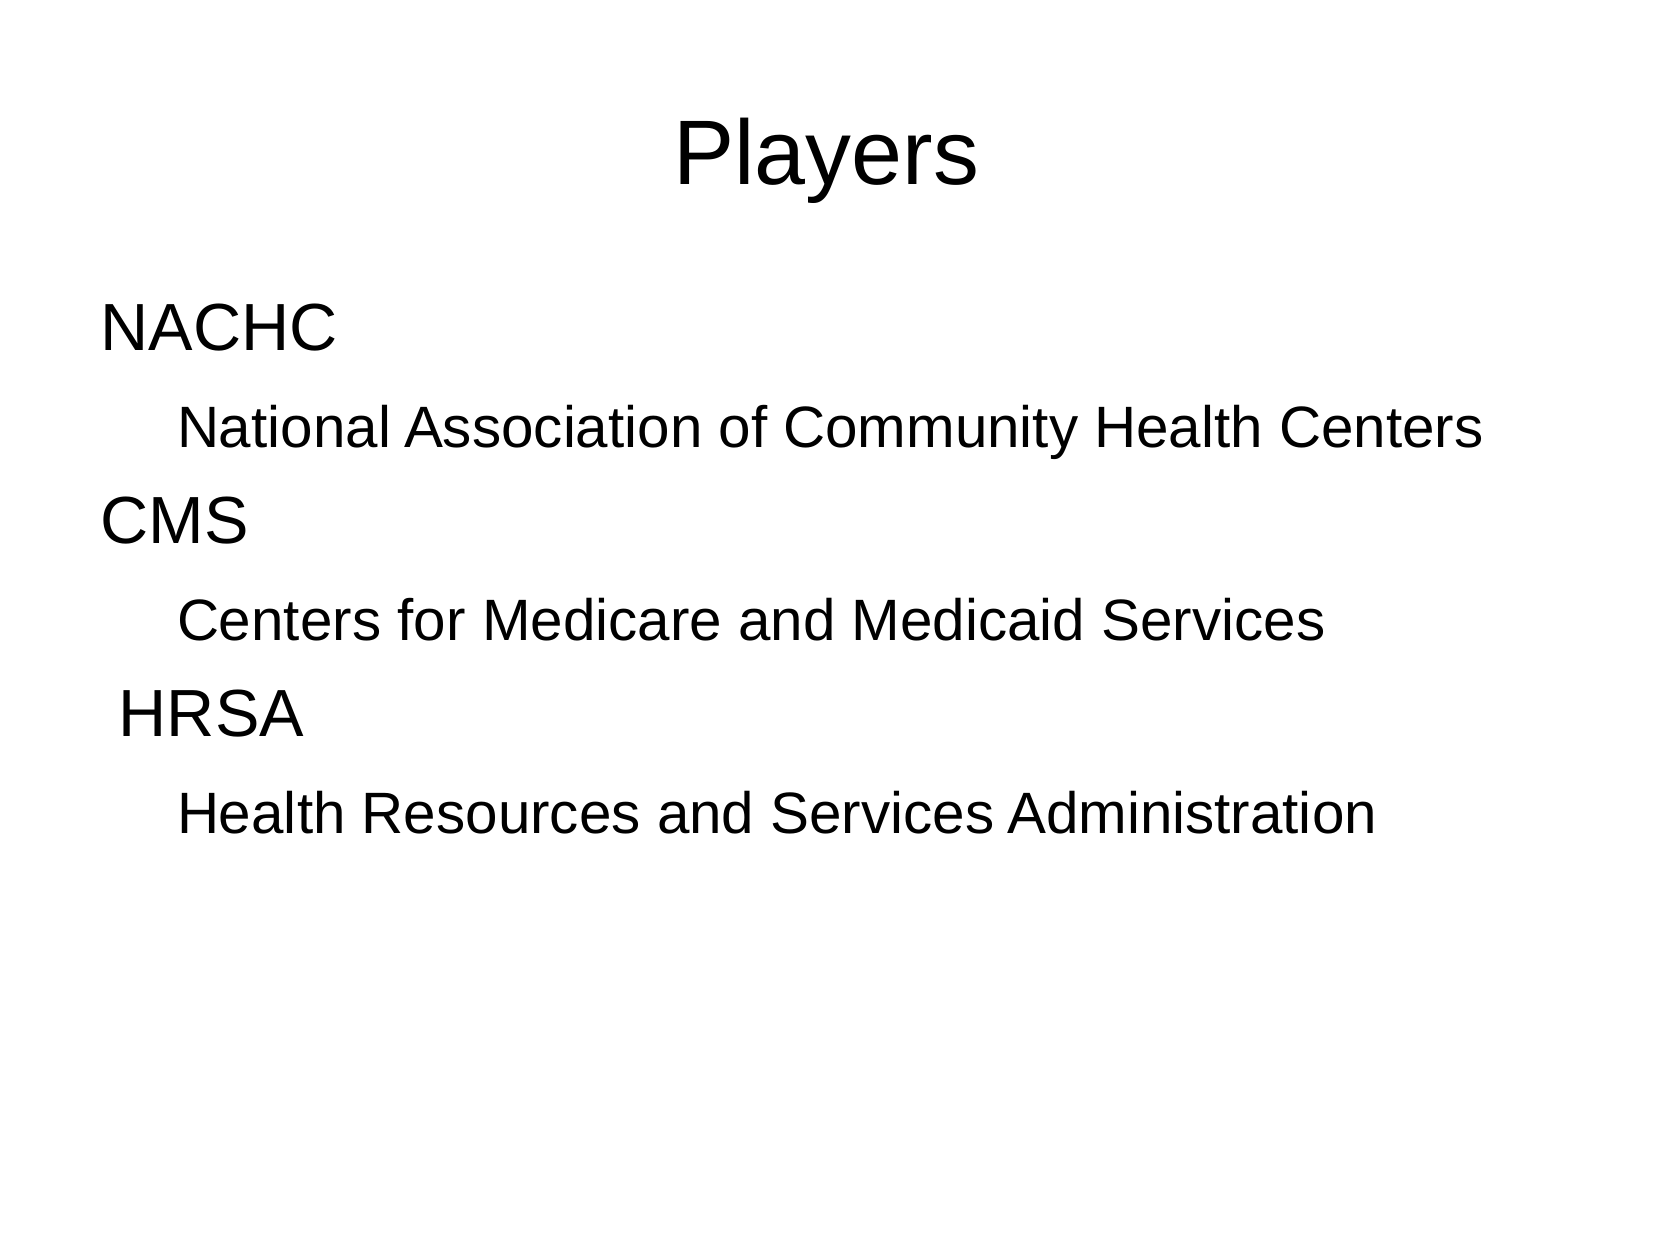

# Players
NACHC
National Association of Community Health Centers
CMS
Centers for Medicare and Medicaid Services
 HRSA
Health Resources and Services Administration